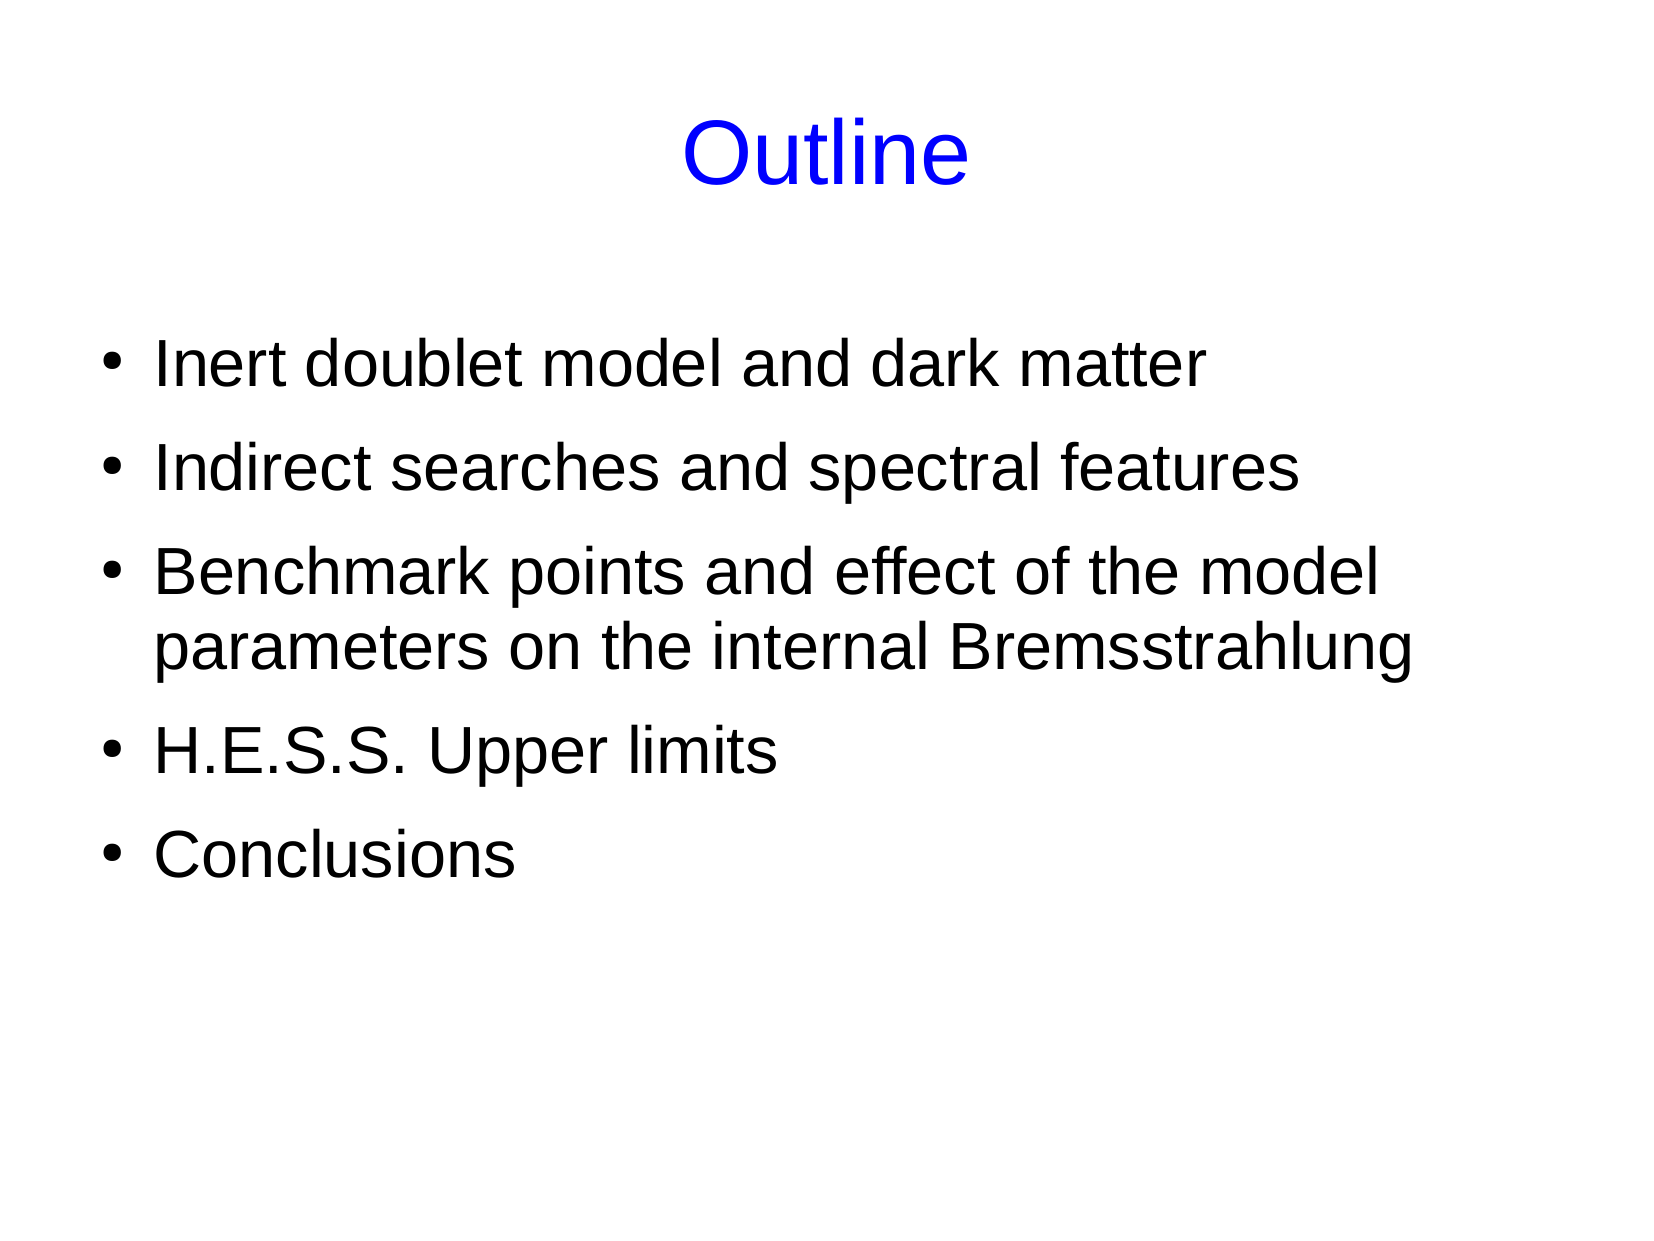

# Outline
Inert doublet model and dark matter
Indirect searches and spectral features
Benchmark points and effect of the model parameters on the internal Bremsstrahlung
H.E.S.S. Upper limits
Conclusions